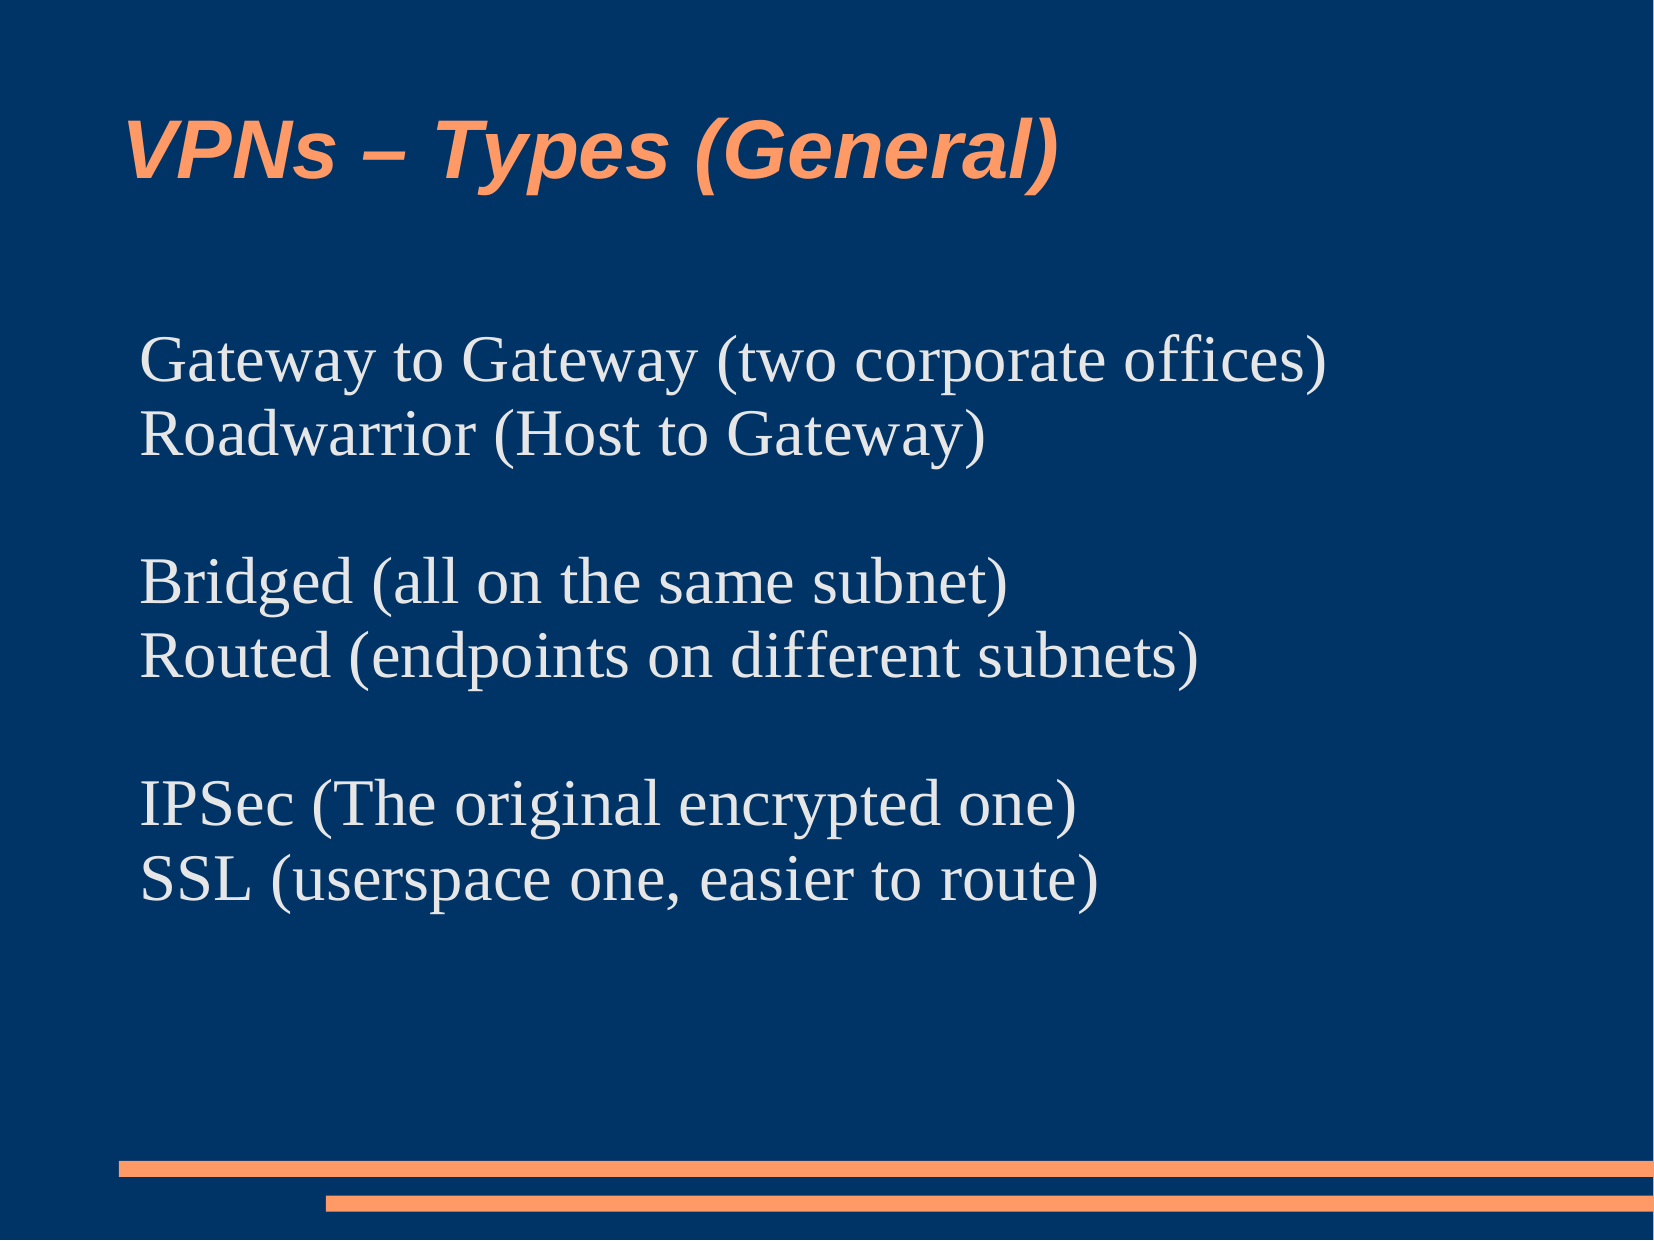

# VPNs – Types (General)
Gateway to Gateway (two corporate offices)
Roadwarrior (Host to Gateway)
Bridged (all on the same subnet)
Routed (endpoints on different subnets)
IPSec (The original encrypted one)
SSL (userspace one, easier to route)